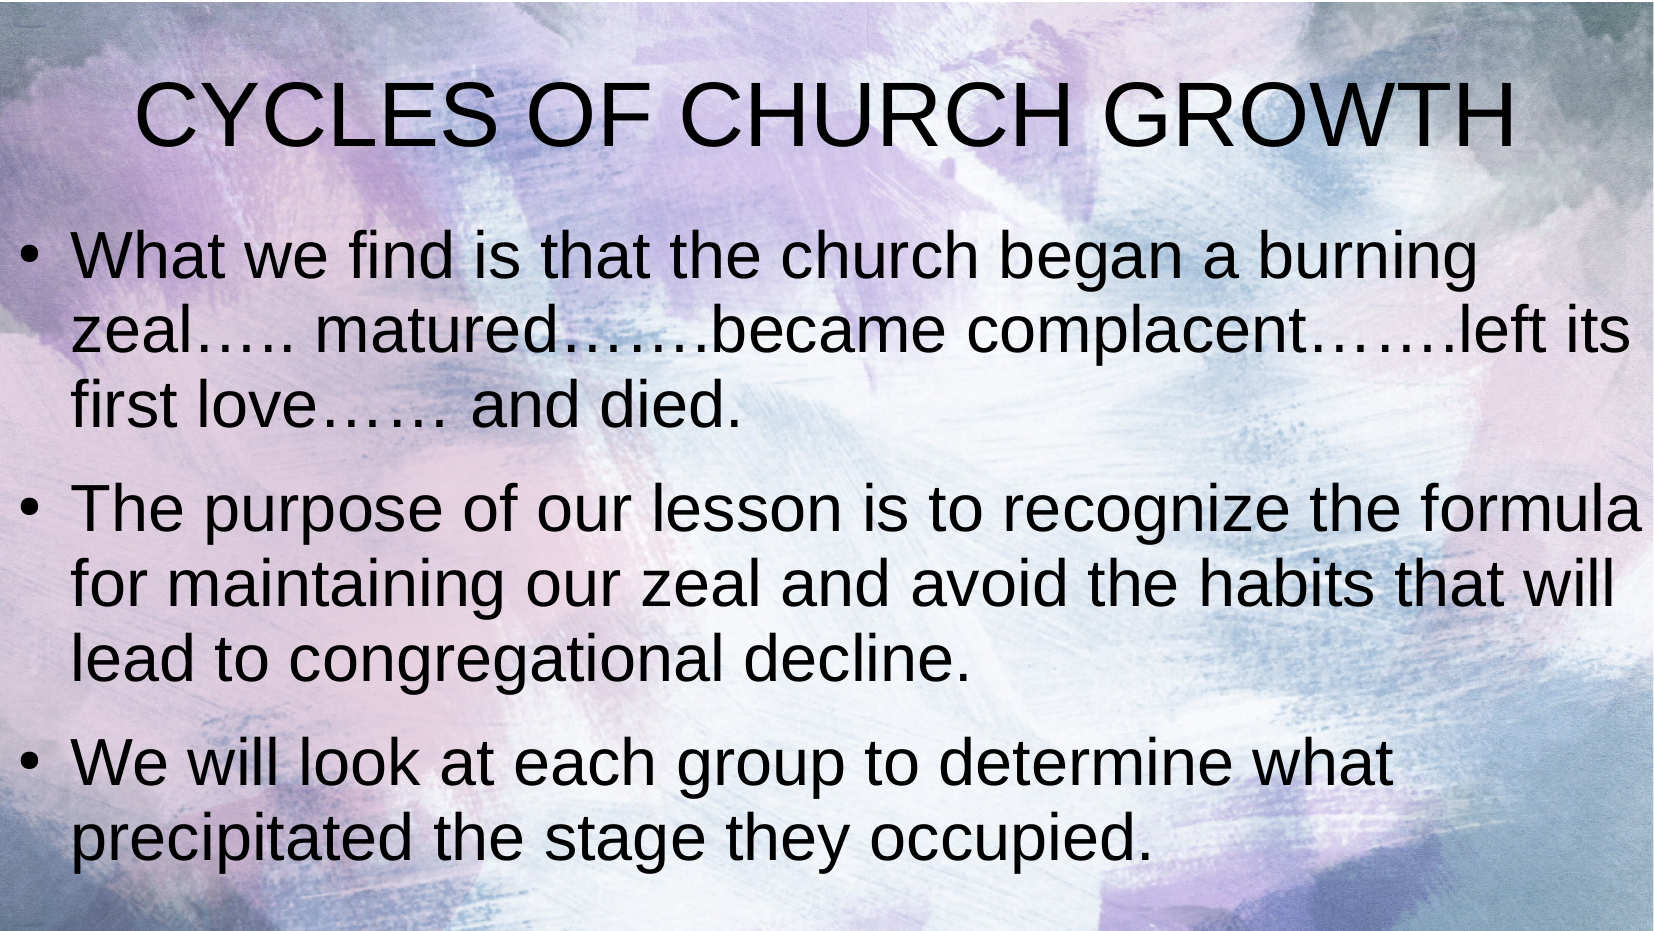

# CYCLES OF CHURCH GROWTH
What we find is that the church began a burning zeal….. matured…….became complacent…….left its first love…… and died.
The purpose of our lesson is to recognize the formula for maintaining our zeal and avoid the habits that will lead to congregational decline.
We will look at each group to determine what precipitated the stage they occupied.